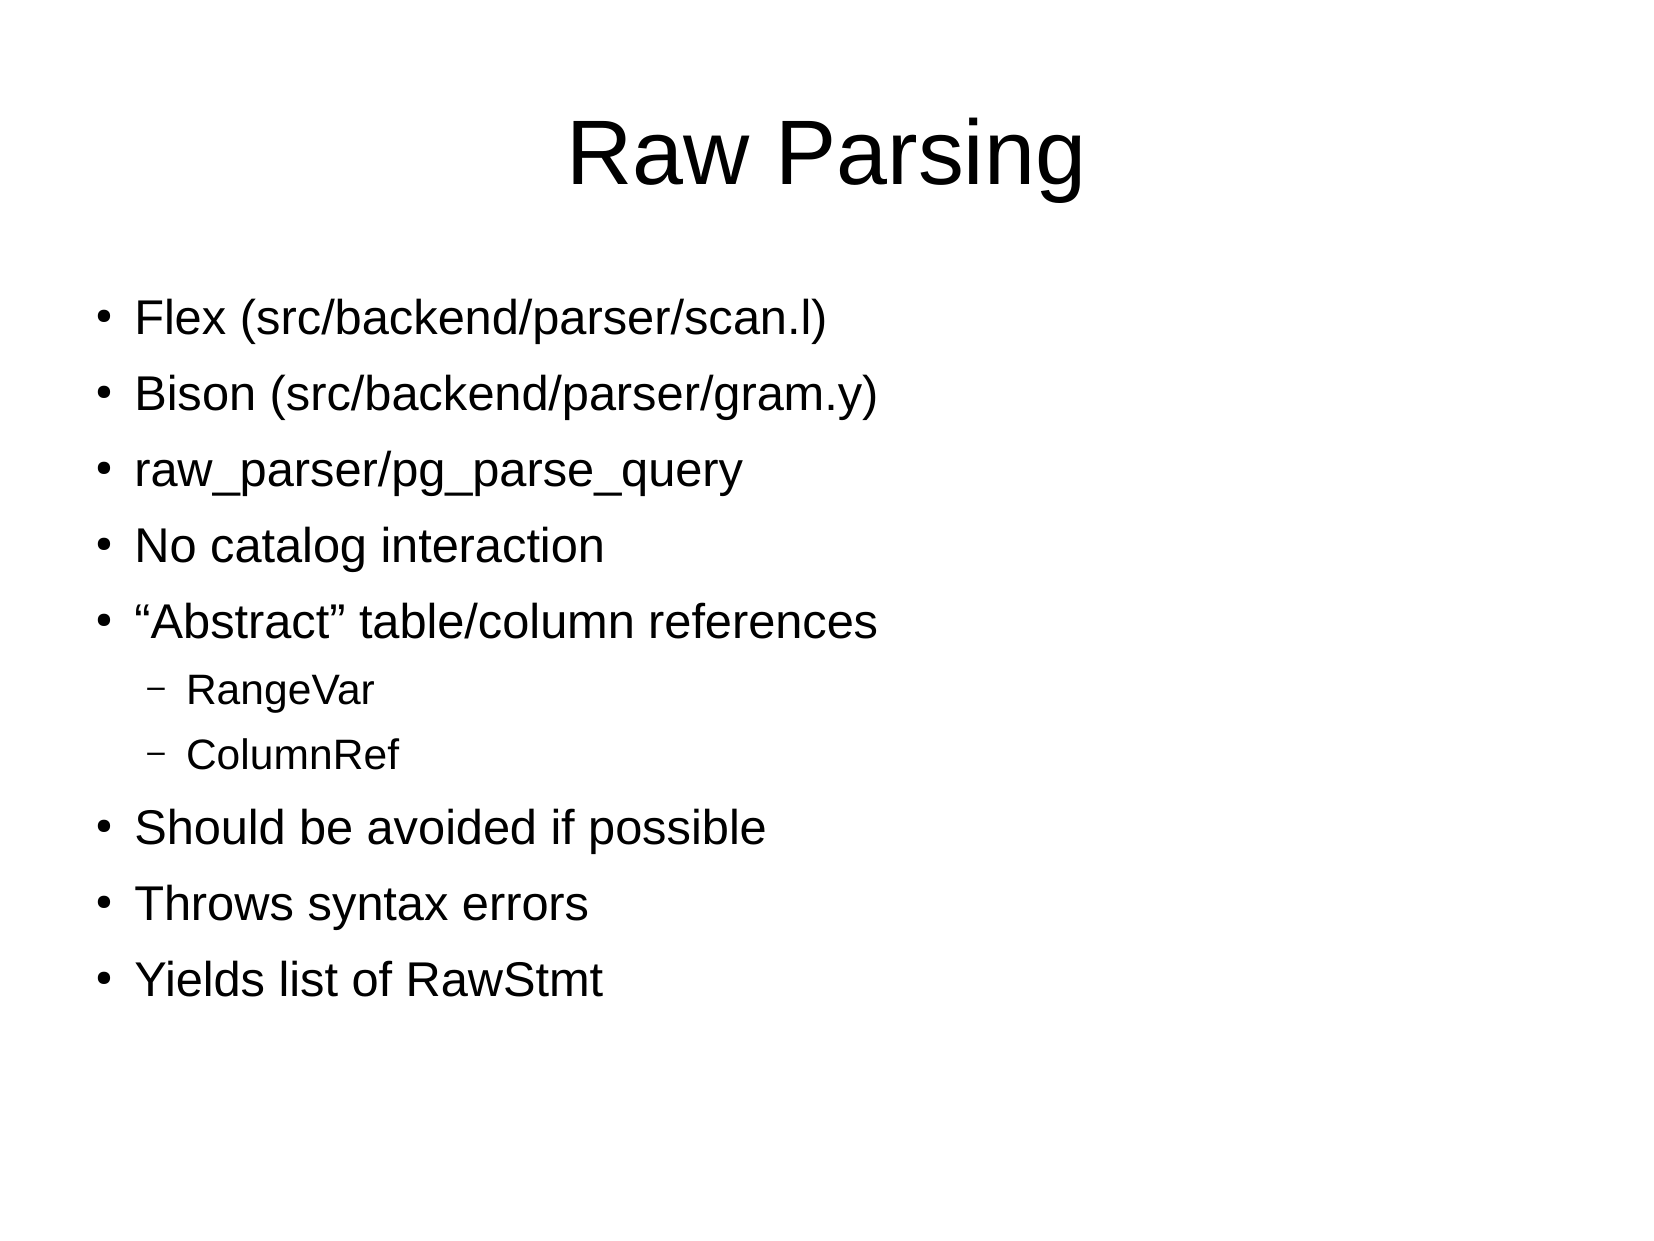

# Raw Parsing
Flex (src/backend/parser/scan.l)
Bison (src/backend/parser/gram.y)
raw_parser/pg_parse_query
No catalog interaction
“Abstract” table/column references
RangeVar
ColumnRef
Should be avoided if possible
Throws syntax errors
Yields list of RawStmt